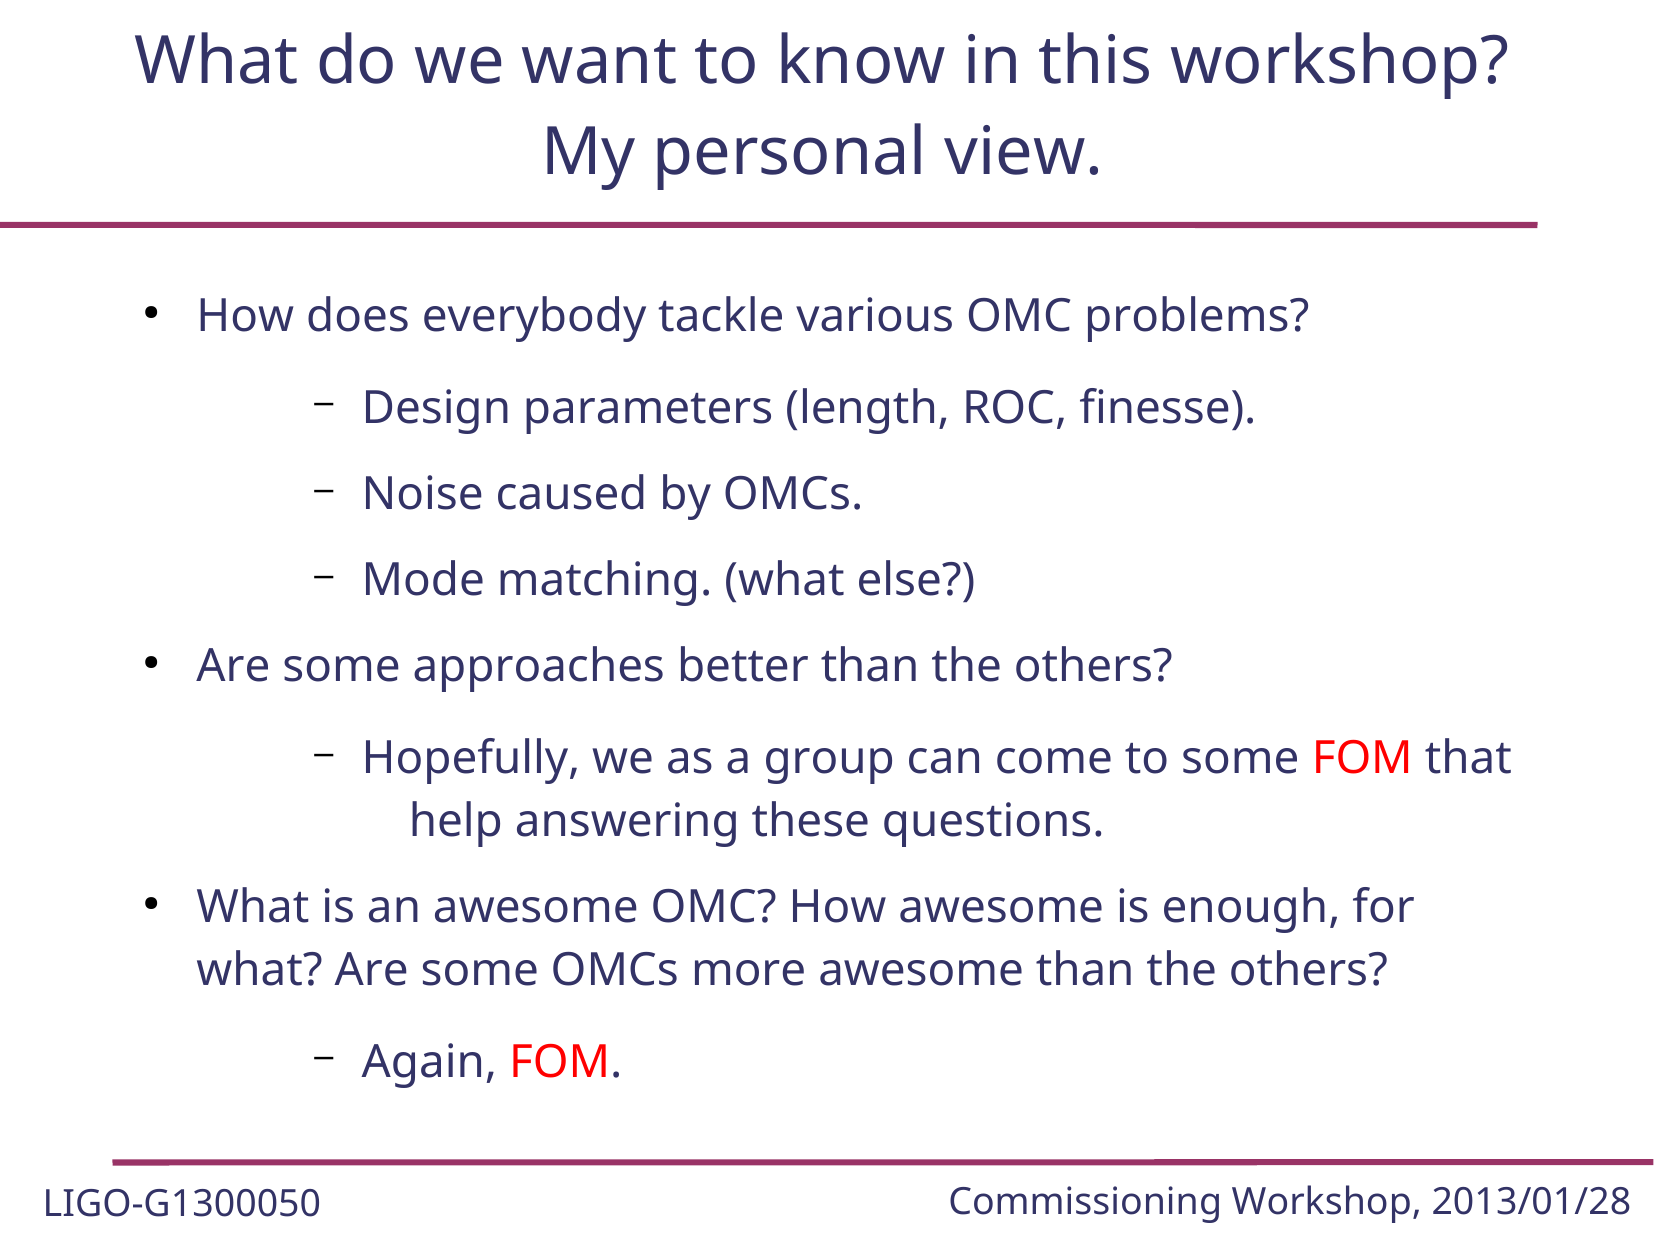

# What do we want to know in this workshop? My personal view.
How does everybody tackle various OMC problems?
Design parameters (length, ROC, finesse).
Noise caused by OMCs.
Mode matching. (what else?)
Are some approaches better than the others?
Hopefully, we as a group can come to some FOM that help answering these questions.
What is an awesome OMC? How awesome is enough, for what? Are some OMCs more awesome than the others?
Again, FOM.